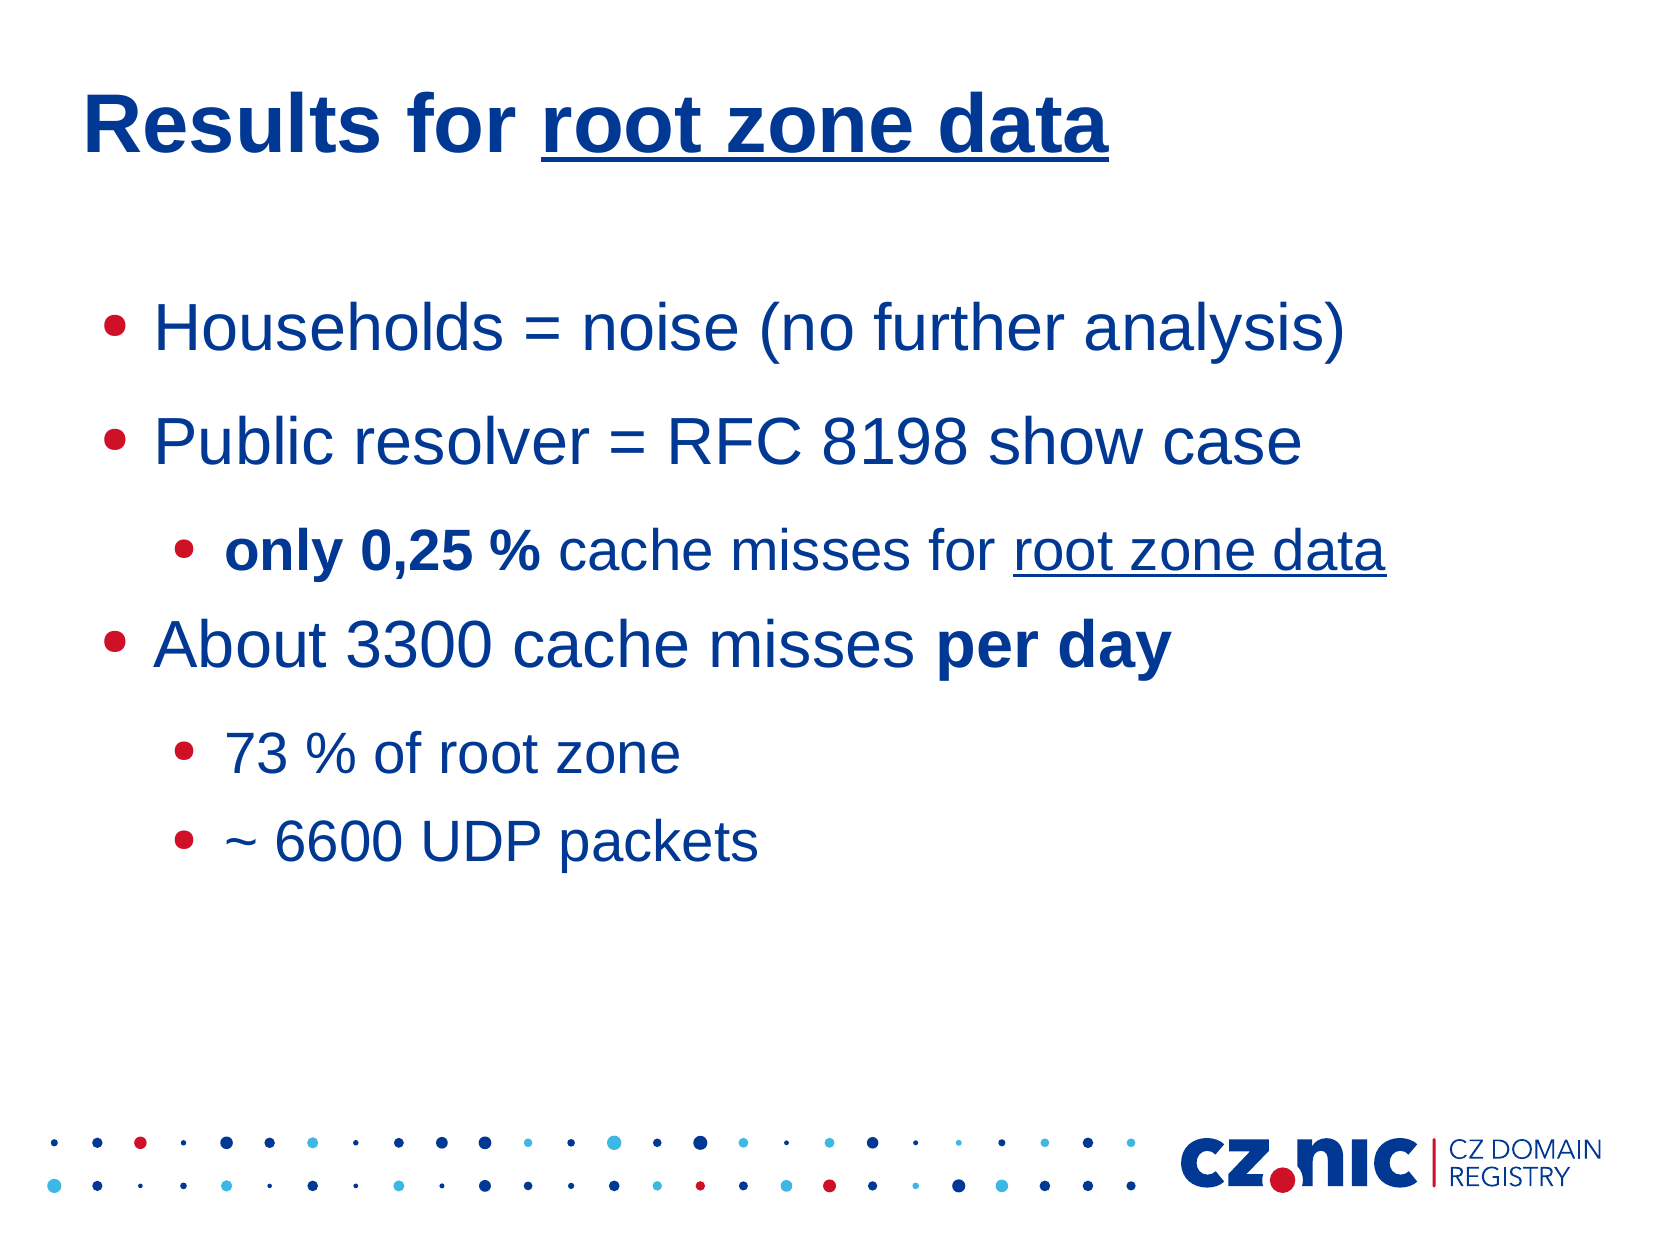

# Results for root zone data
Households = noise (no further analysis)
Public resolver = RFC 8198 show case
only 0,25 % cache misses for root zone data
About 3300 cache misses per day
73 % of root zone
~ 6600 UDP packets